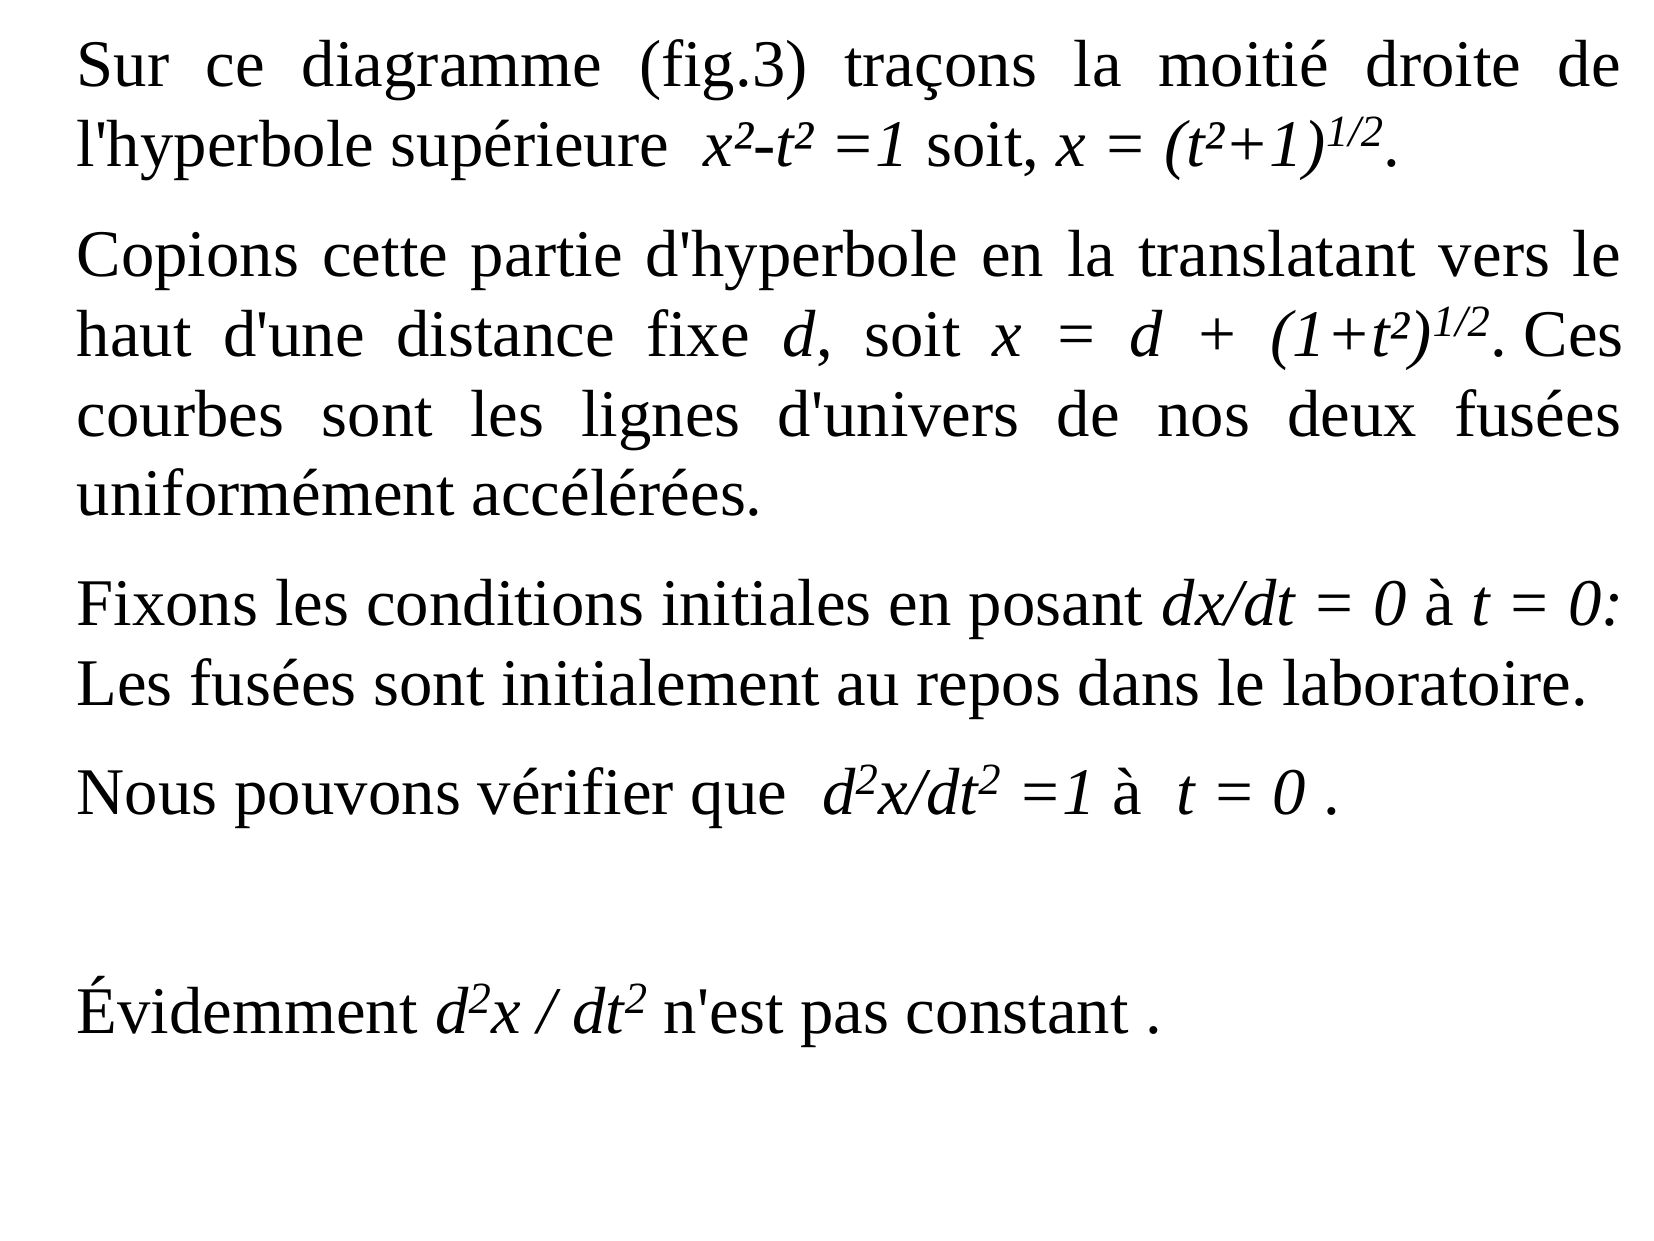

Sur ce diagramme (fig.3) traçons la moitié droite de l'hyperbole supérieure x²-t² =1 soit, x = (t²+1)1/2.
Copions cette partie d'hyperbole en la translatant vers le haut d'une distance fixe d, soit x = d + (1+t²)1/2. Ces courbes sont les lignes d'univers de nos deux fusées uniformément accélérées.
Fixons les conditions initiales en posant dx/dt = 0 à t = 0: Les fusées sont initialement au repos dans le laboratoire.
Nous pouvons vérifier que d2x/dt2 =1 à t = 0 .
Évidemment d2x / dt2 n'est pas constant .